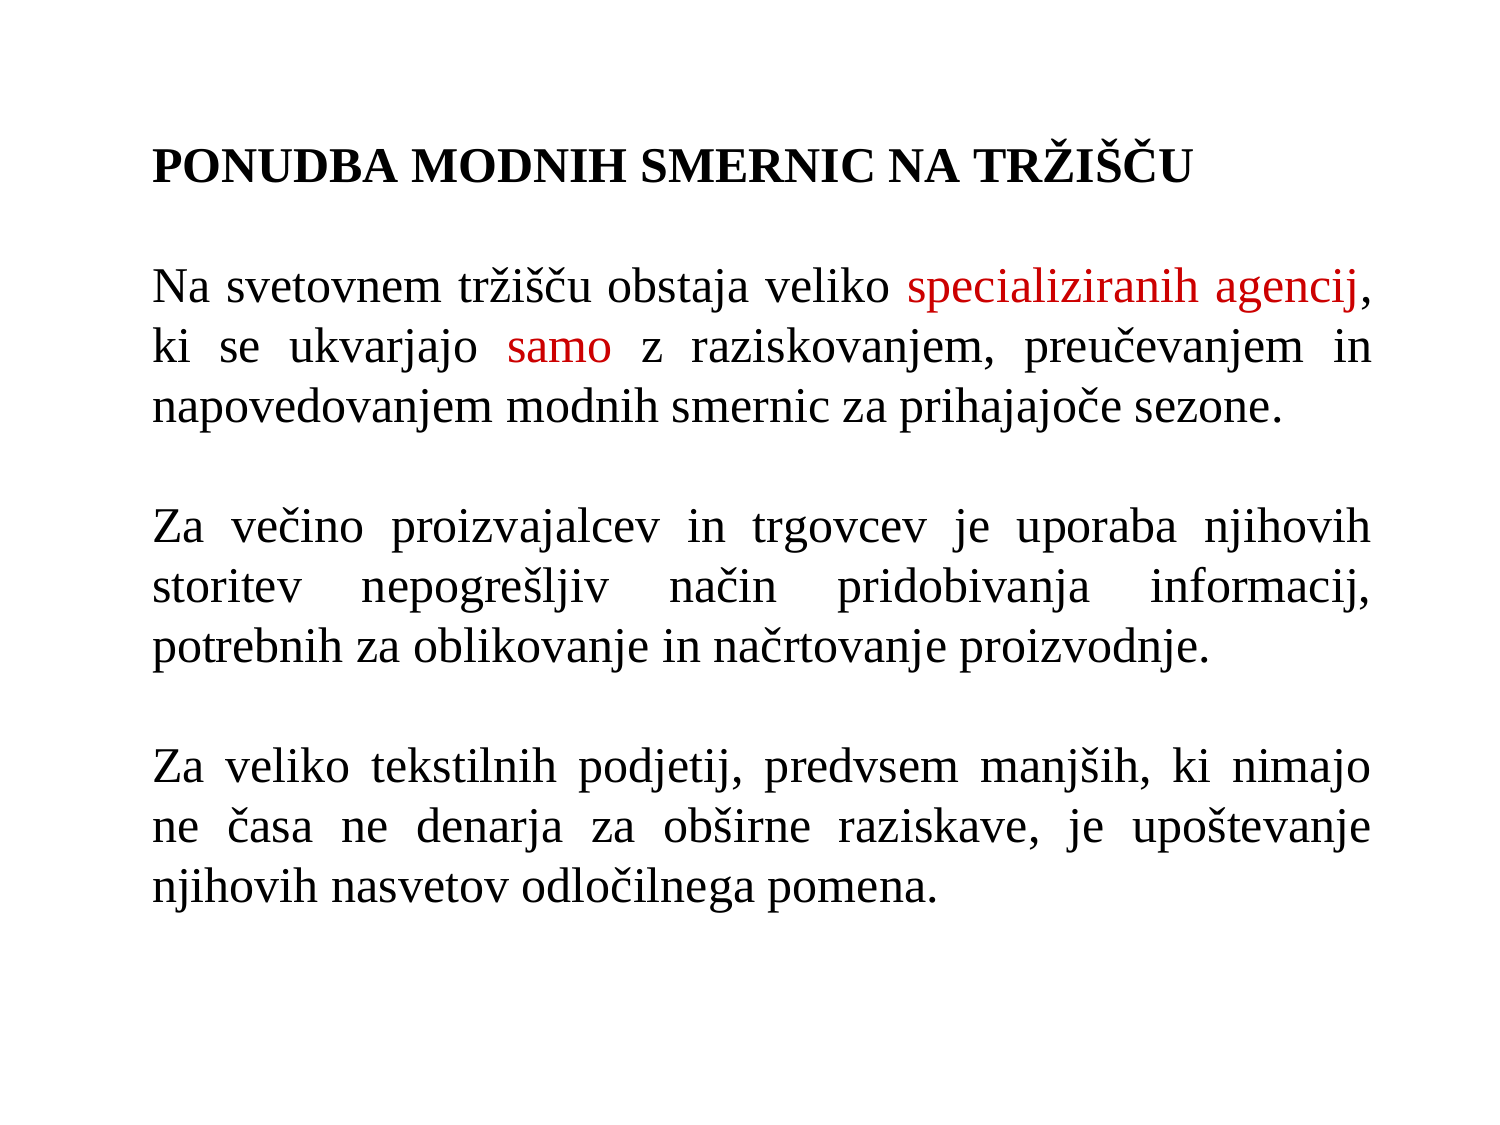

PONUDBA MODNIH SMERNIC NA TRŽIŠČU
Na svetovnem tržišču obstaja veliko specializiranih agencij, ki se ukvarjajo samo z raziskovanjem, preučevanjem in napovedovanjem modnih smernic za prihajajoče sezone.
Za večino proizvajalcev in trgovcev je uporaba njihovih storitev nepogrešljiv način pridobivanja informacij, potrebnih za oblikovanje in načrtovanje proizvodnje.
Za veliko tekstilnih podjetij, predvsem manjših, ki nimajo ne časa ne denarja za obširne raziskave, je upoštevanje njihovih nasvetov odločilnega pomena.